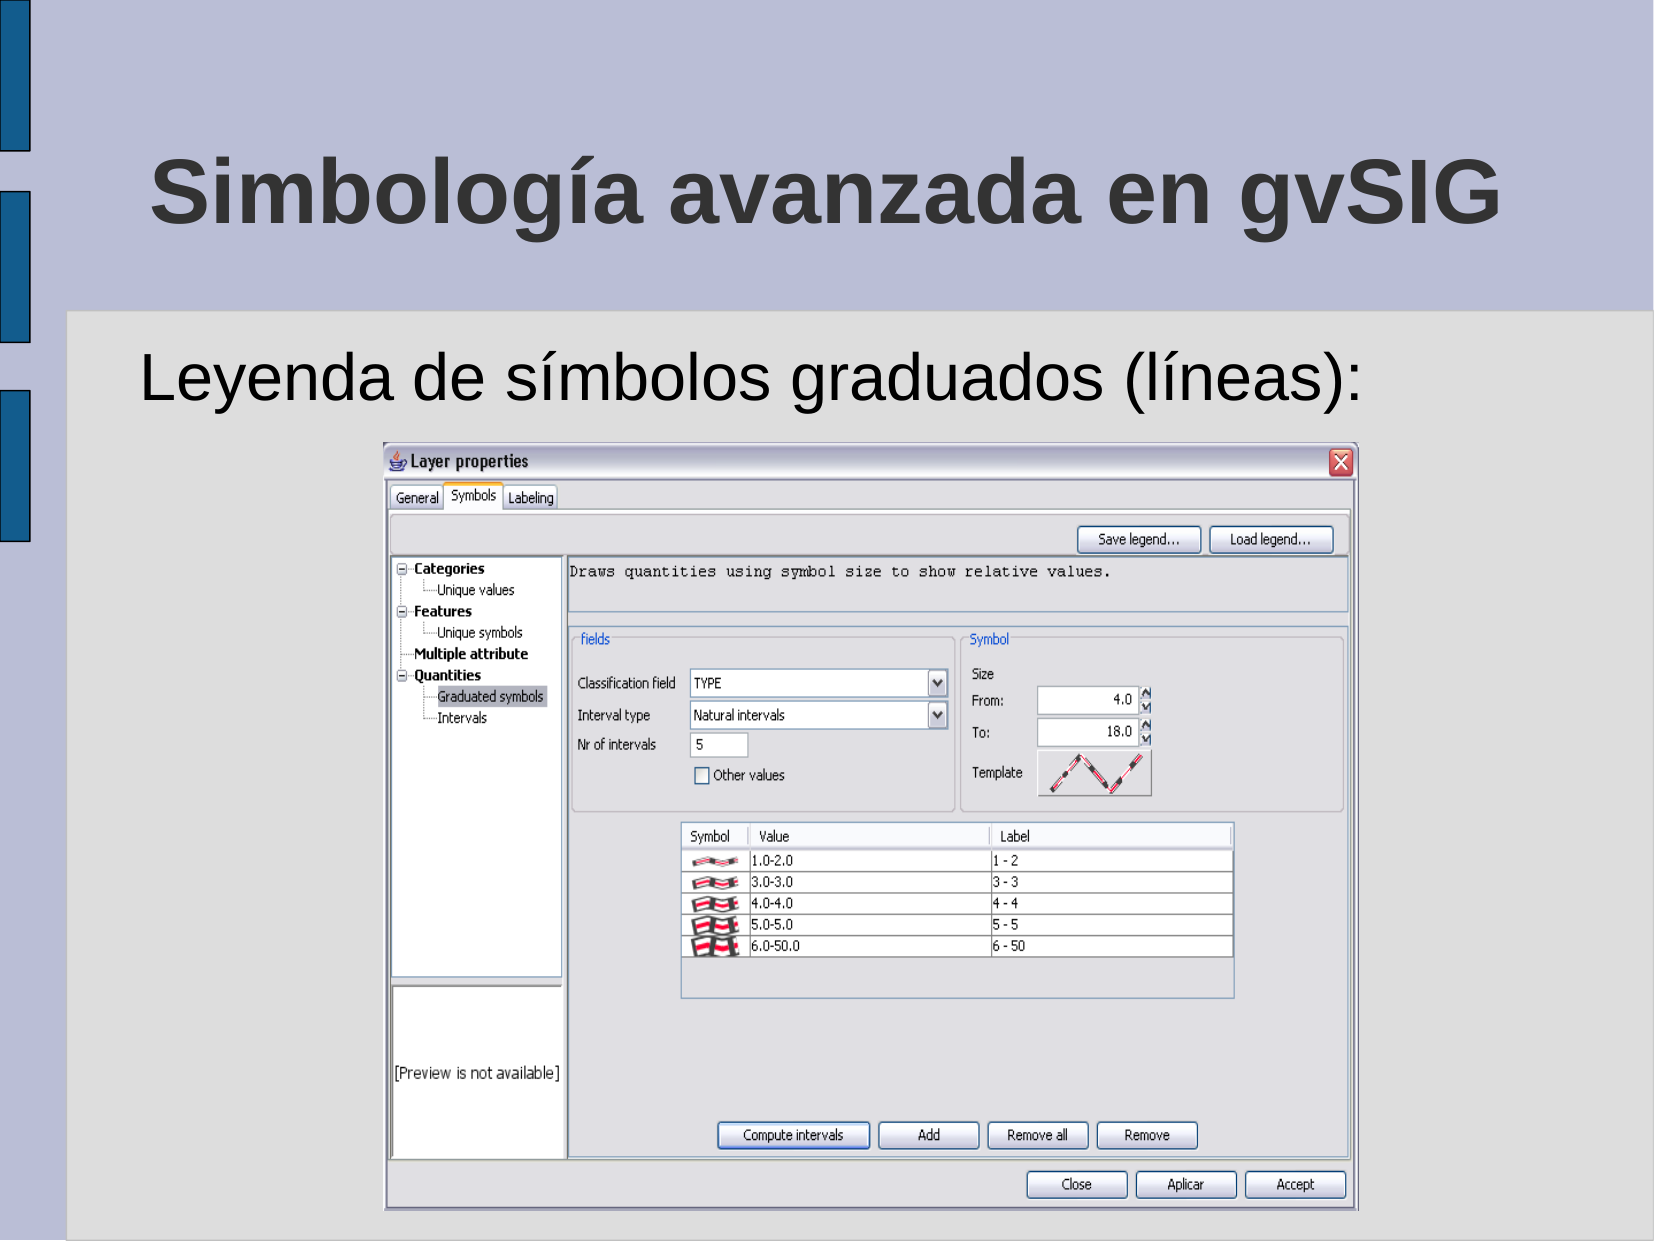

# Simbología avanzada en gvSIG
Leyenda de símbolos graduados (líneas):